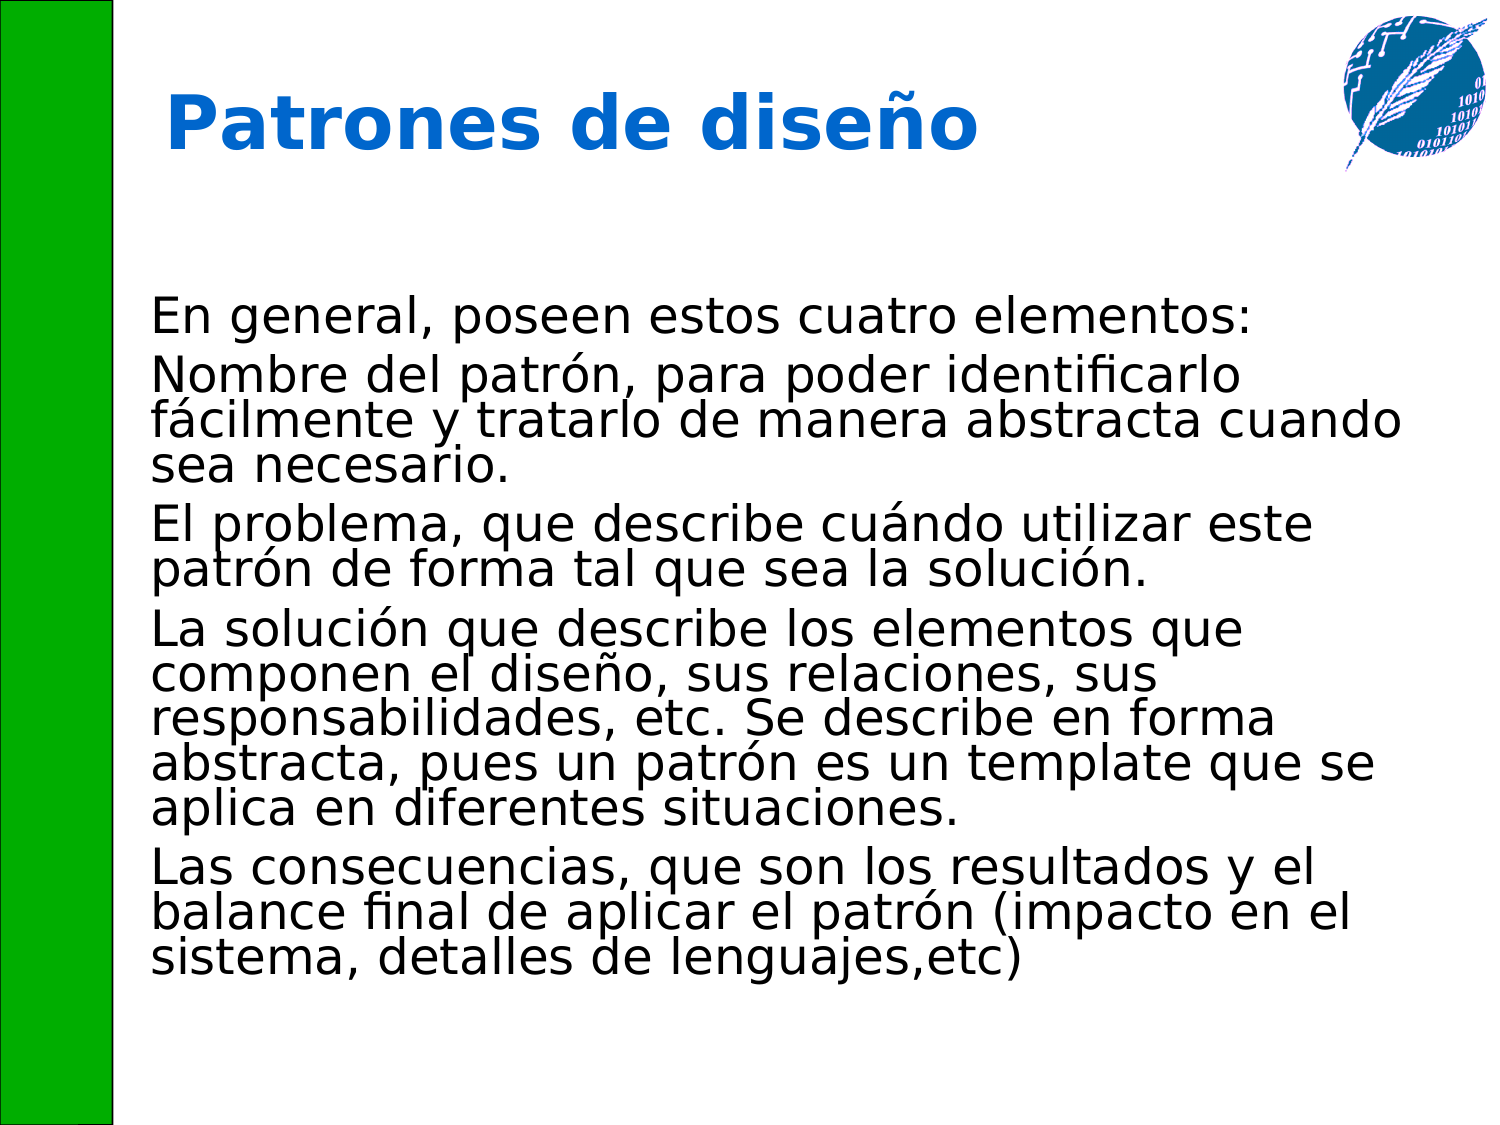

# Patrones de diseño
En general, poseen estos cuatro elementos:
Nombre del patrón, para poder identificarlo fácilmente y tratarlo de manera abstracta cuando sea necesario.
El problema, que describe cuándo utilizar este patrón de forma tal que sea la solución.
La solución que describe los elementos que componen el diseño, sus relaciones, sus responsabilidades, etc. Se describe en forma abstracta, pues un patrón es un template que se aplica en diferentes situaciones.
Las consecuencias, que son los resultados y el balance final de aplicar el patrón (impacto en el sistema, detalles de lenguajes,etc)